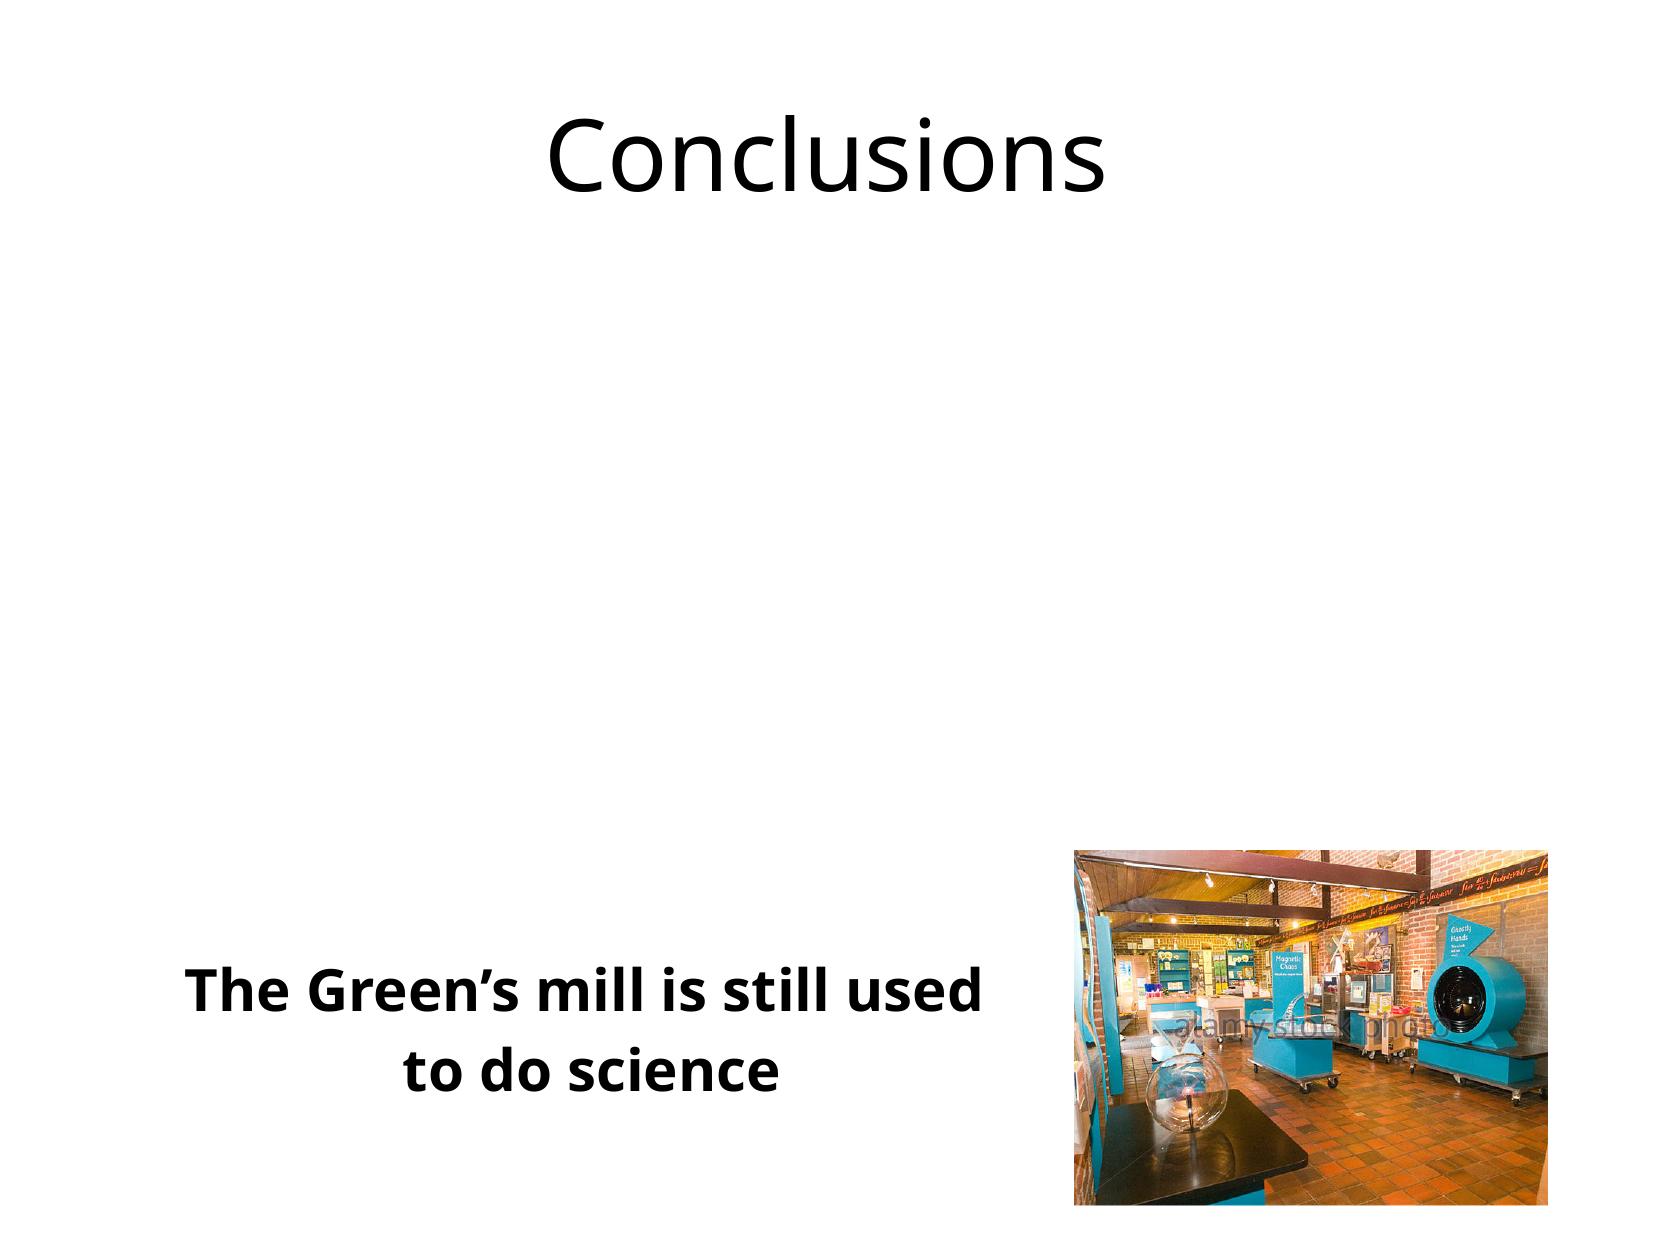

# Conclusions
The Green’s mill is still used
to do science